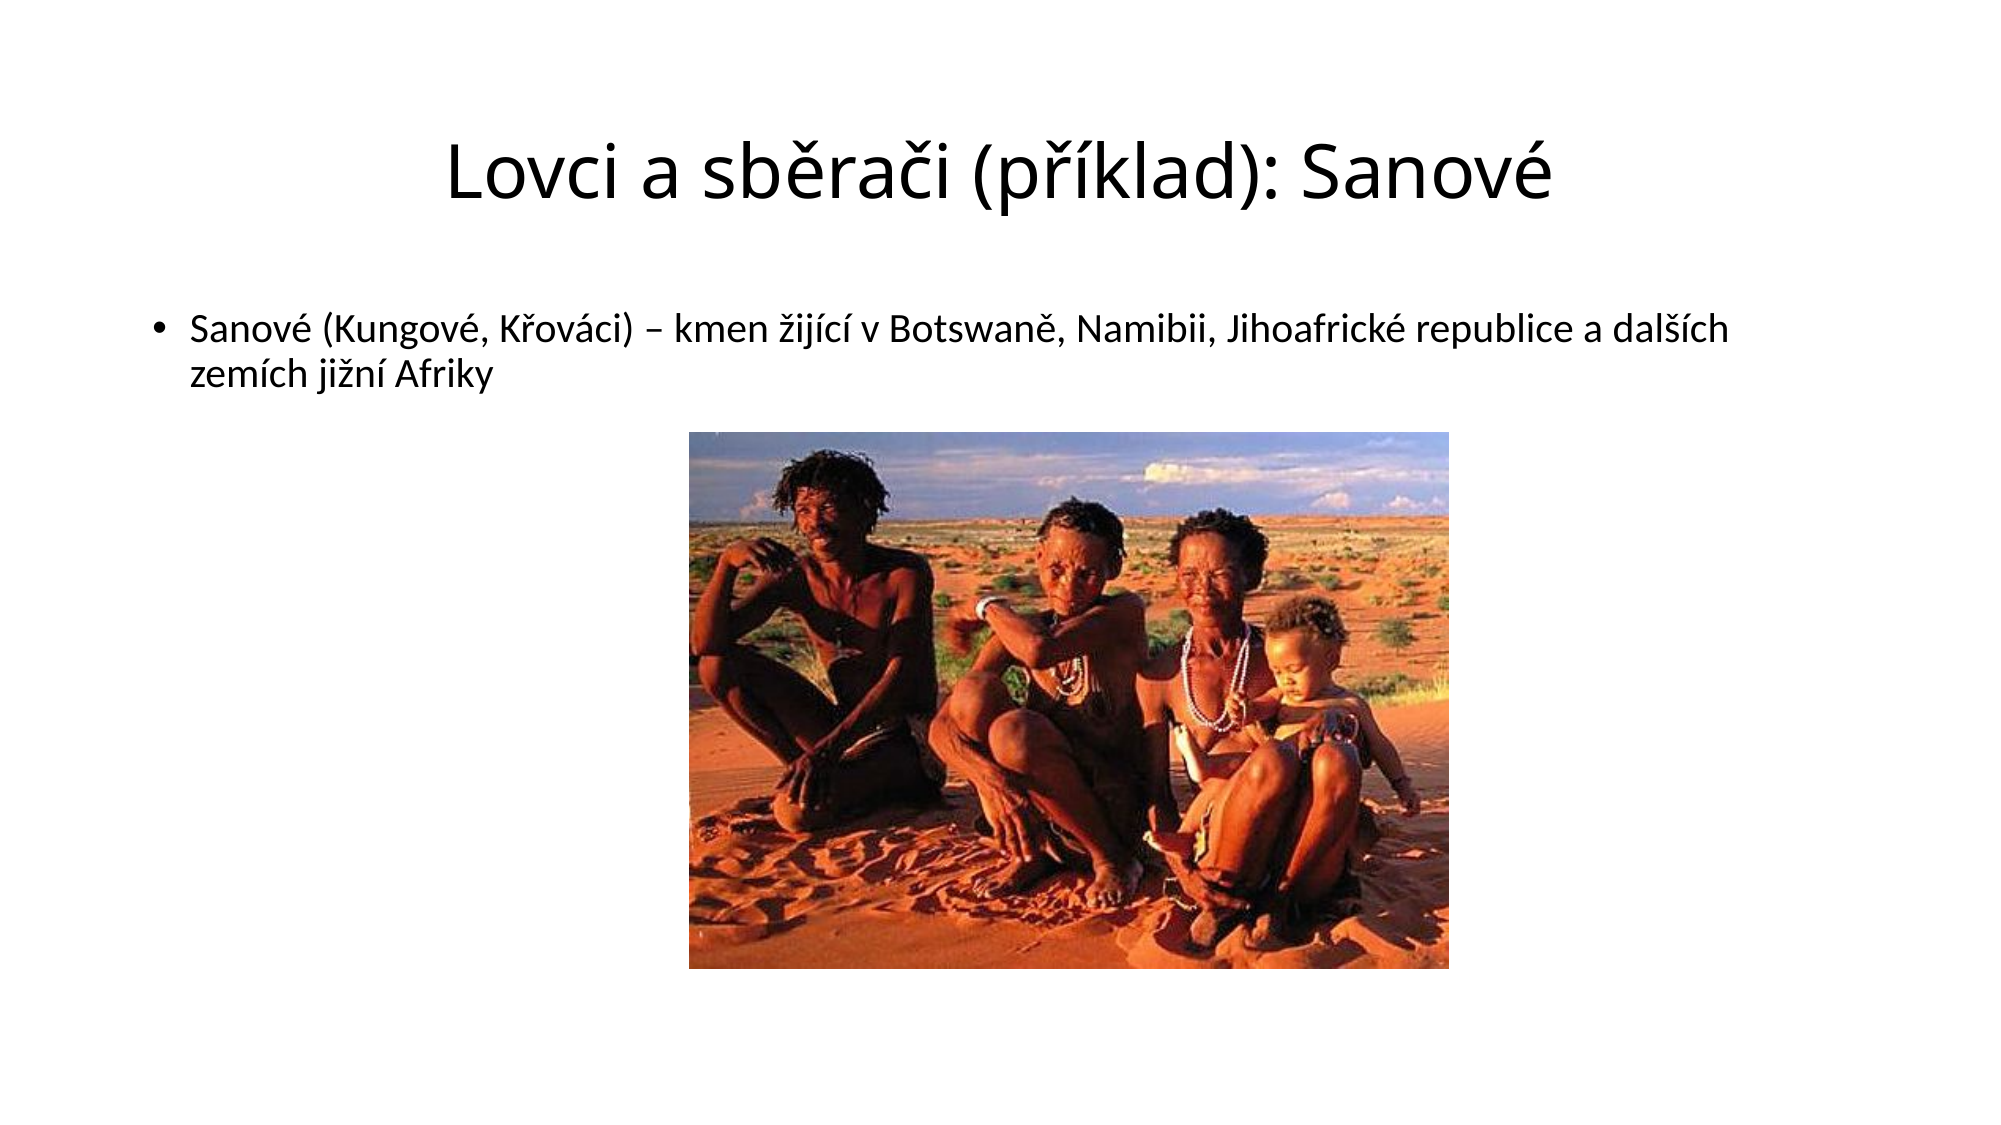

# Lovci a sběrači (příklad): Sanové
Sanové (Kungové, Křováci) – kmen žijící v Botswaně, Namibii, Jihoafrické republice a dalších zemích jižní Afriky